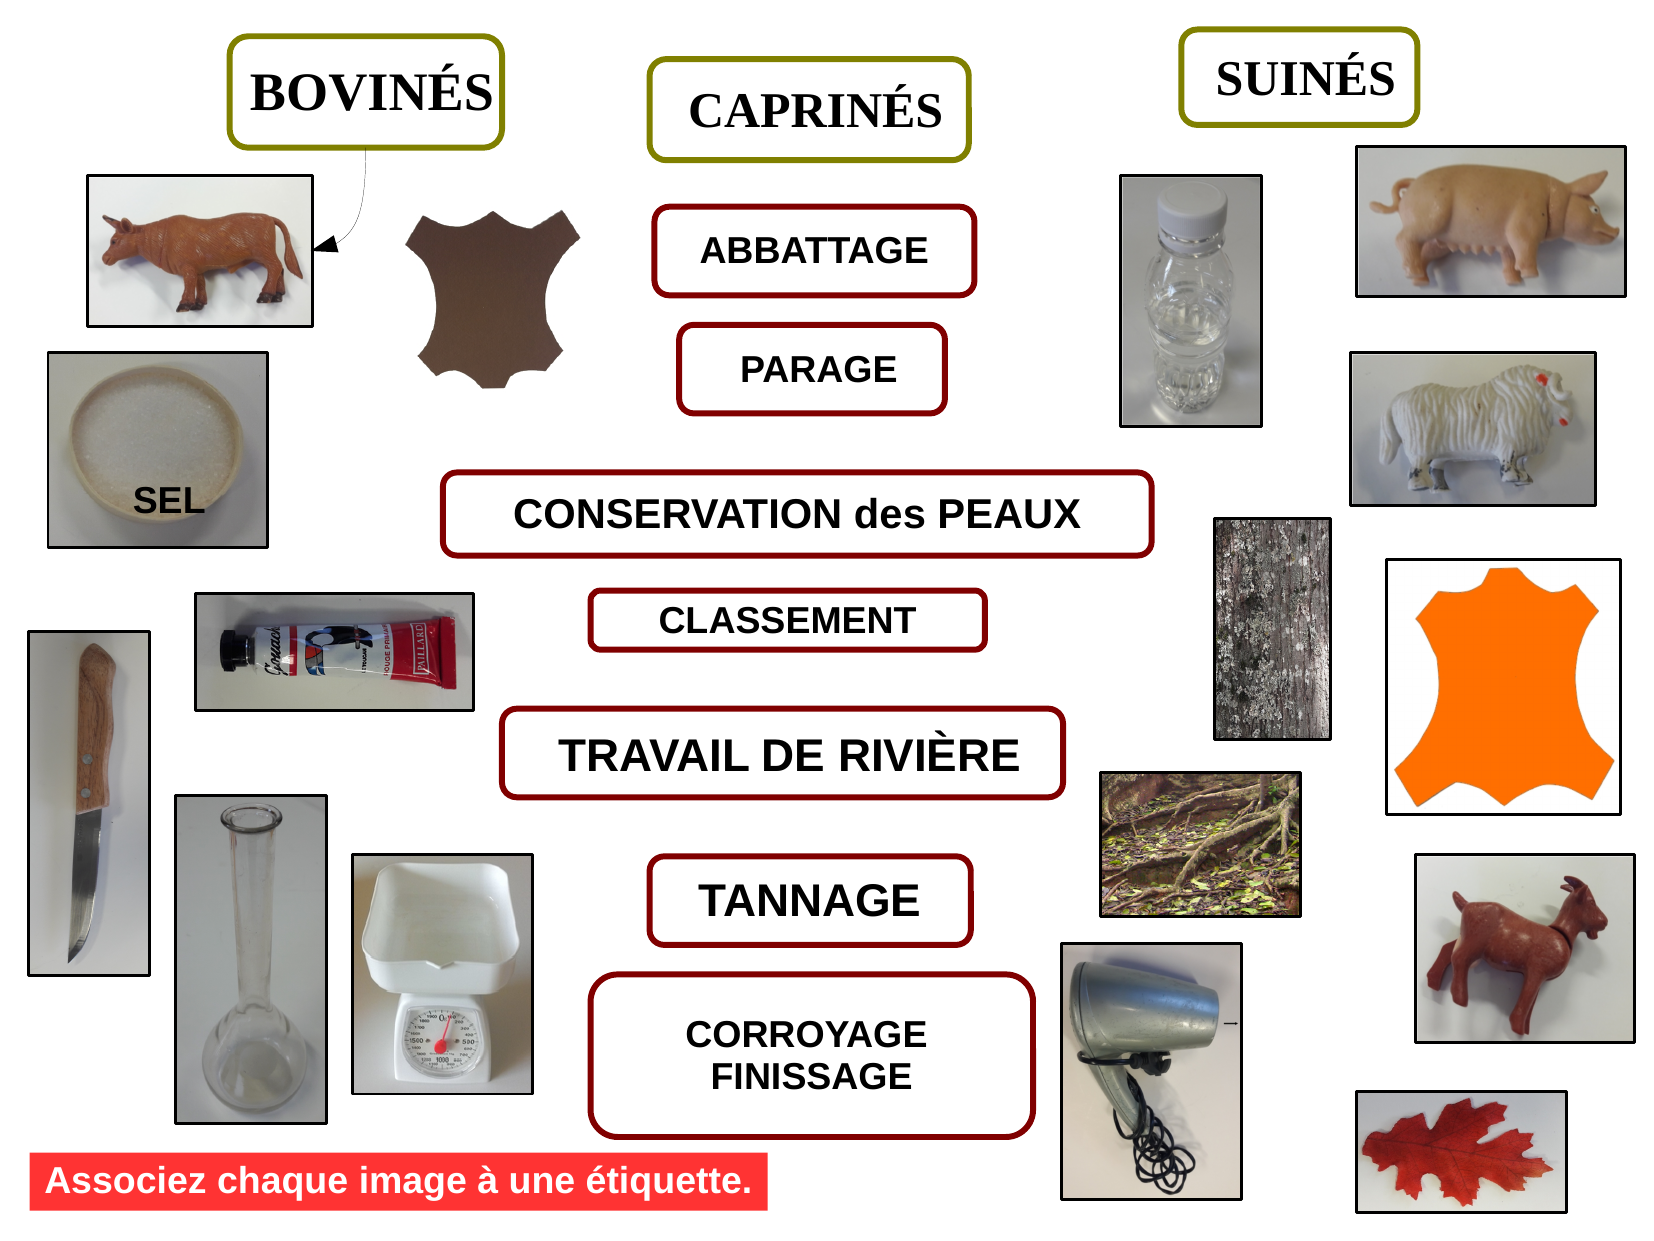

SUINÉS
 BOVINÉS
 CAPRINÉS
ABBATTAGE
 PARAGE
SEL
CONSERVATION des PEAUX
CLASSEMENT
 TRAVAIL DE RIVIÈRE
TANNAGE
CORROYAGE
FINISSAGE
Associez chaque image à une étiquette.